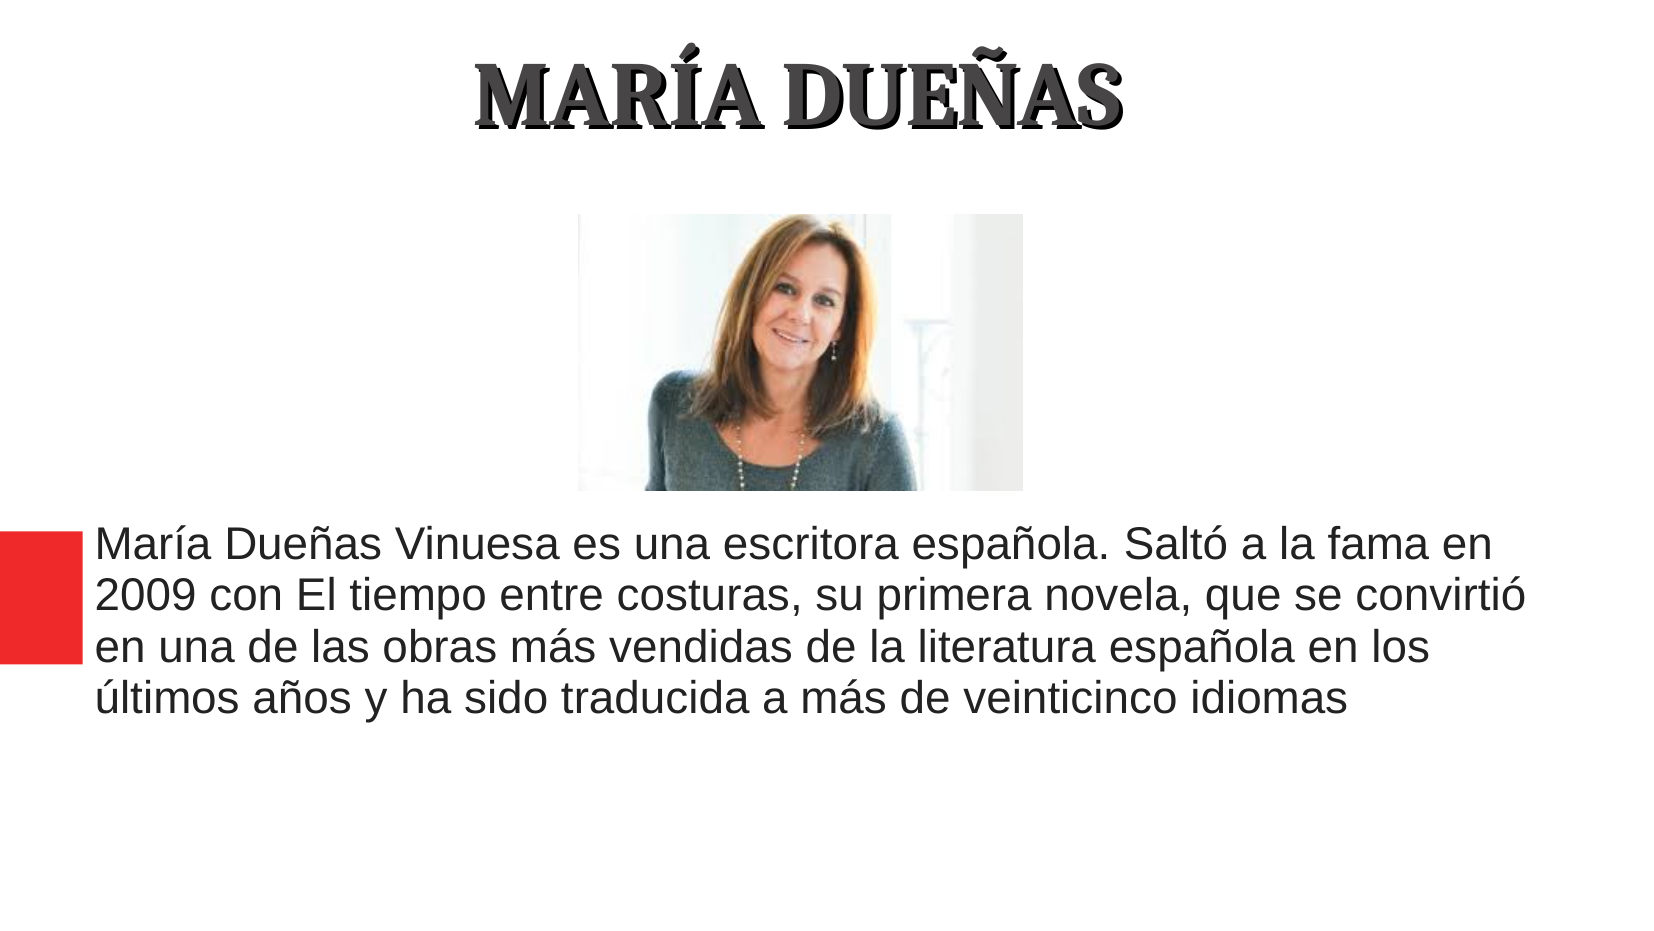

# MARÍA DUEÑAS
María Dueñas Vinuesa es una escritora española.​ Saltó a la fama en 2009 con El tiempo entre costuras, su primera novela, que se convirtió en una de las obras más vendidas de la literatura española en los últimos años y ha sido traducida a más de veinticinco idiomas